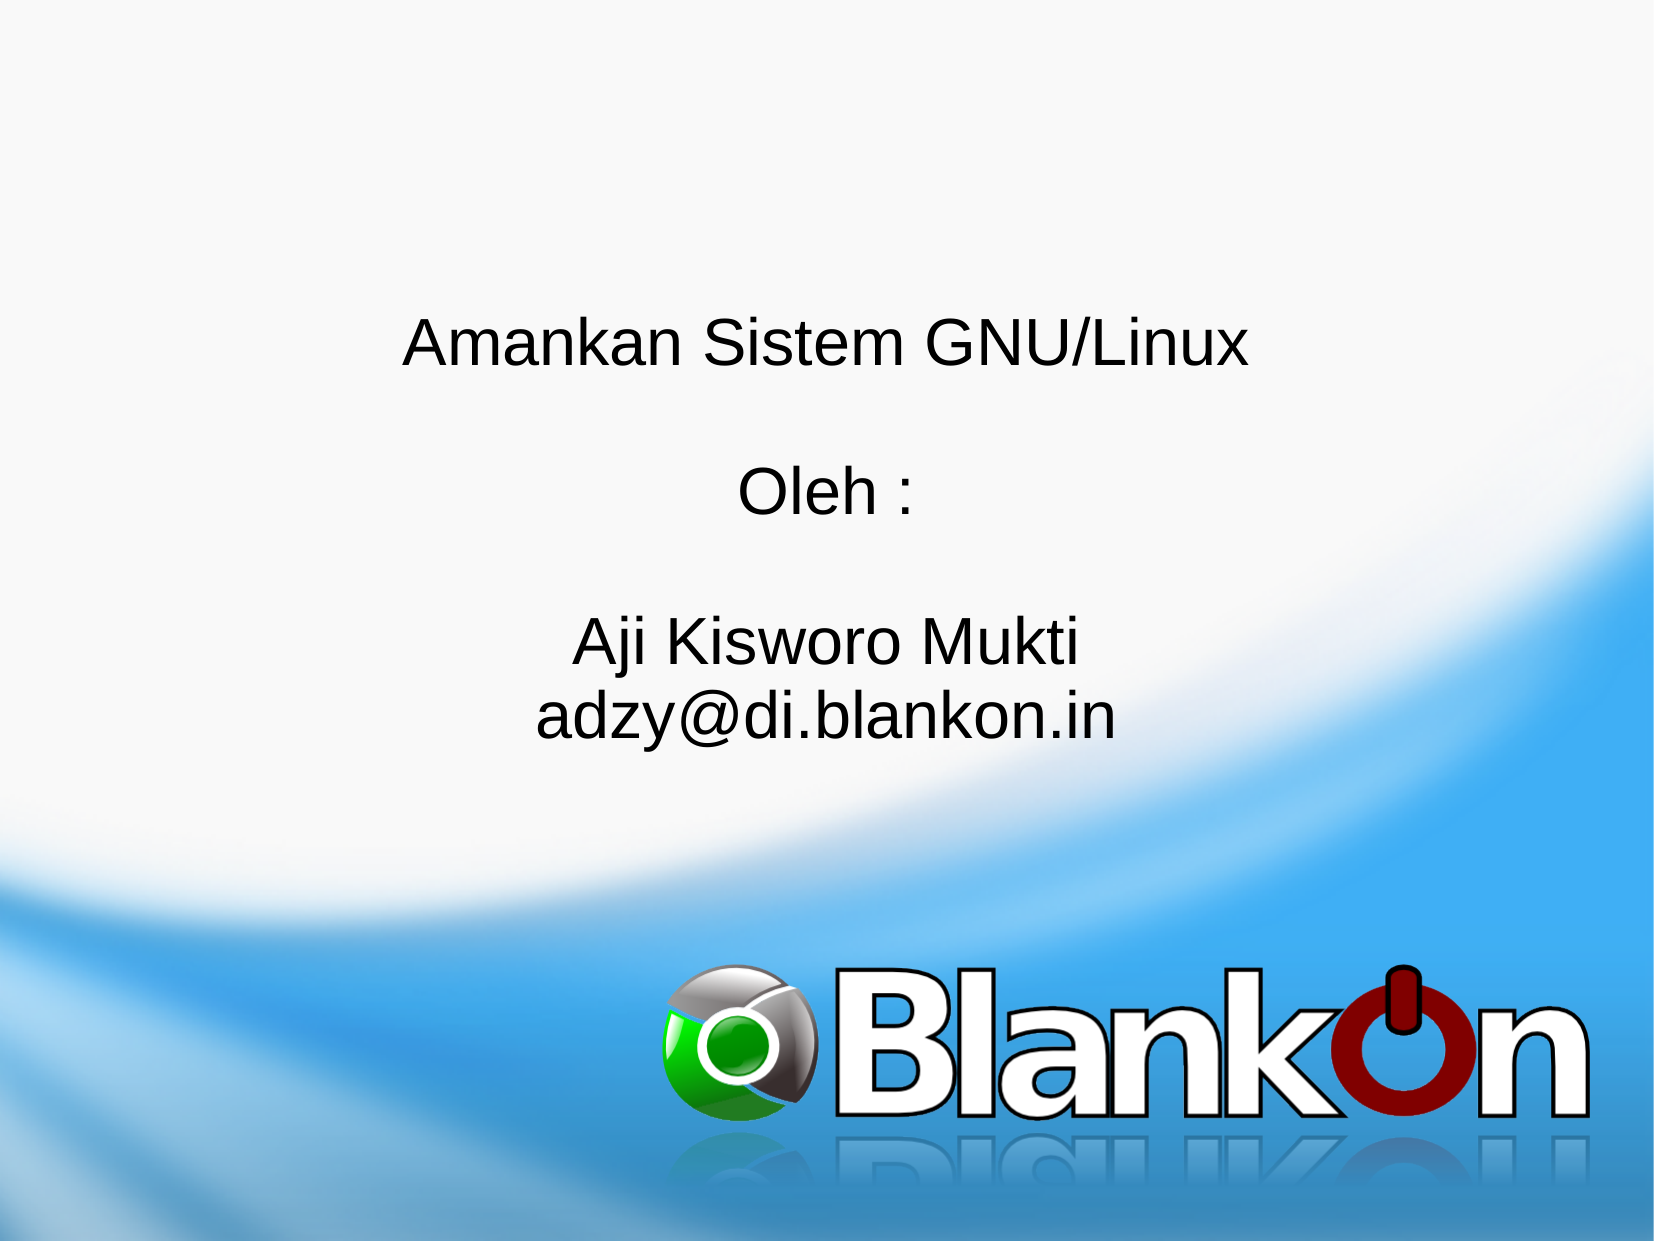

# Amankan Sistem GNU/Linux
Oleh :
Aji Kisworo Mukti
adzy@di.blankon.in